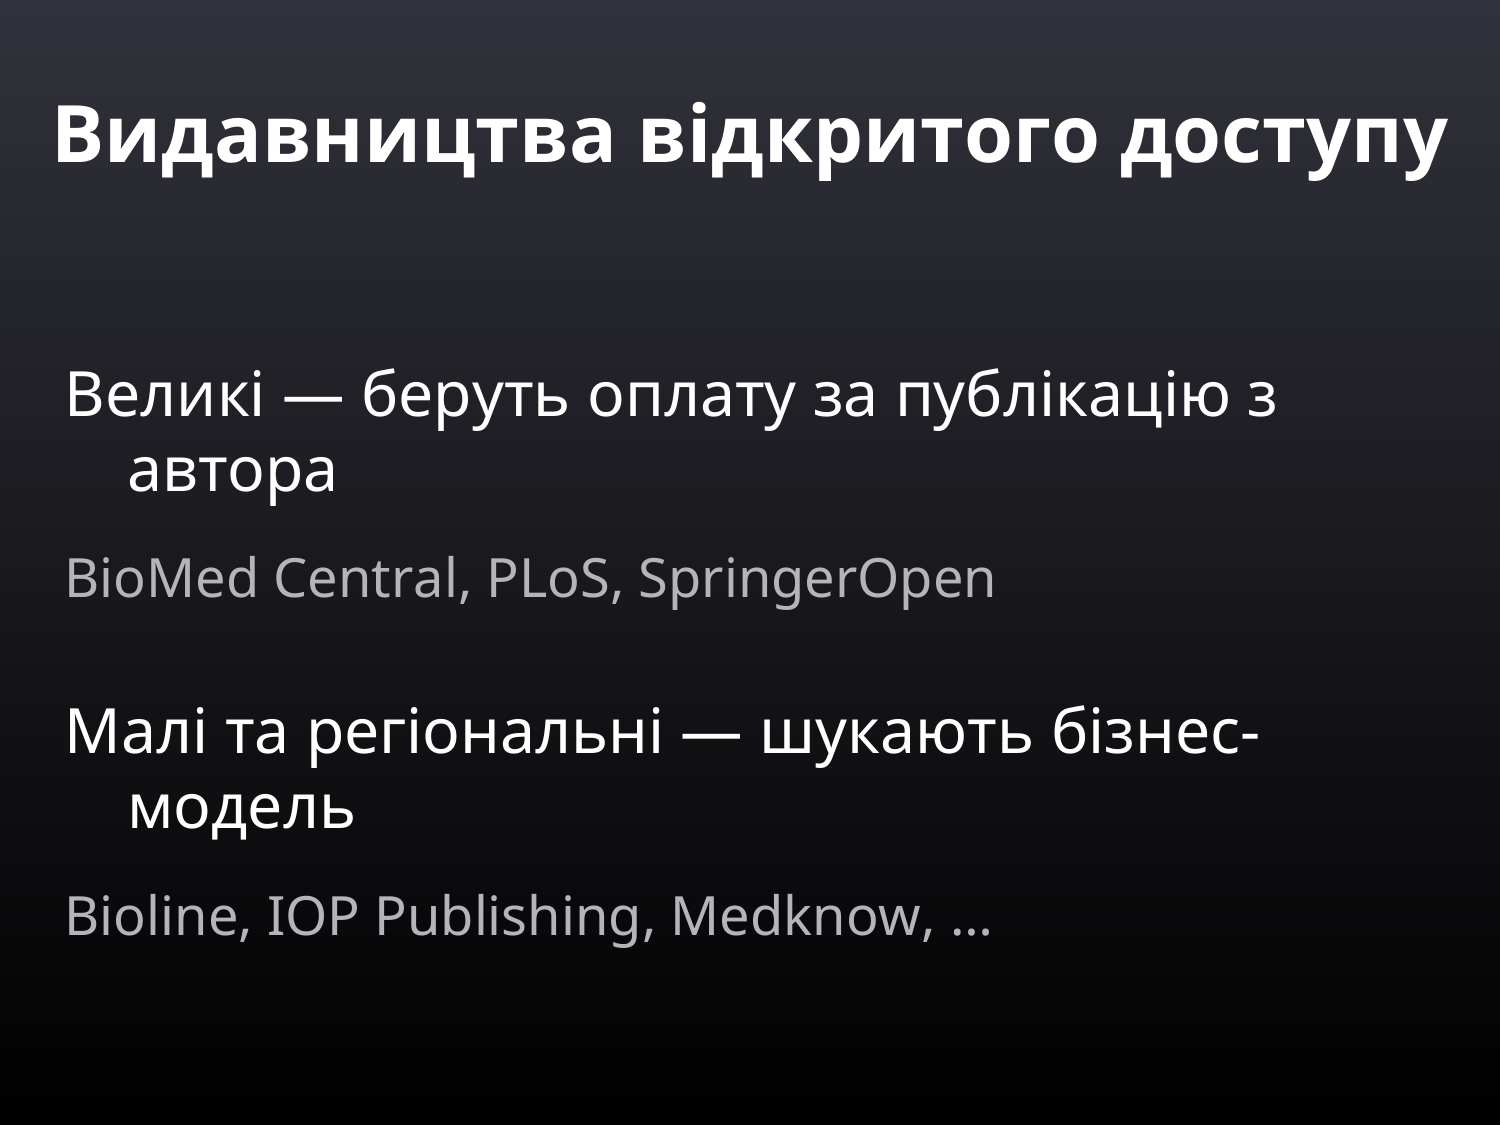

# Видавництва відкритого доступу
Великі — беруть оплату за публікацію з автора
BioMed Central, PLoS, SpringerOpen
Малі та регіональні — шукають бізнес-модель
Bioline, IOP Publishing, Medknow, …